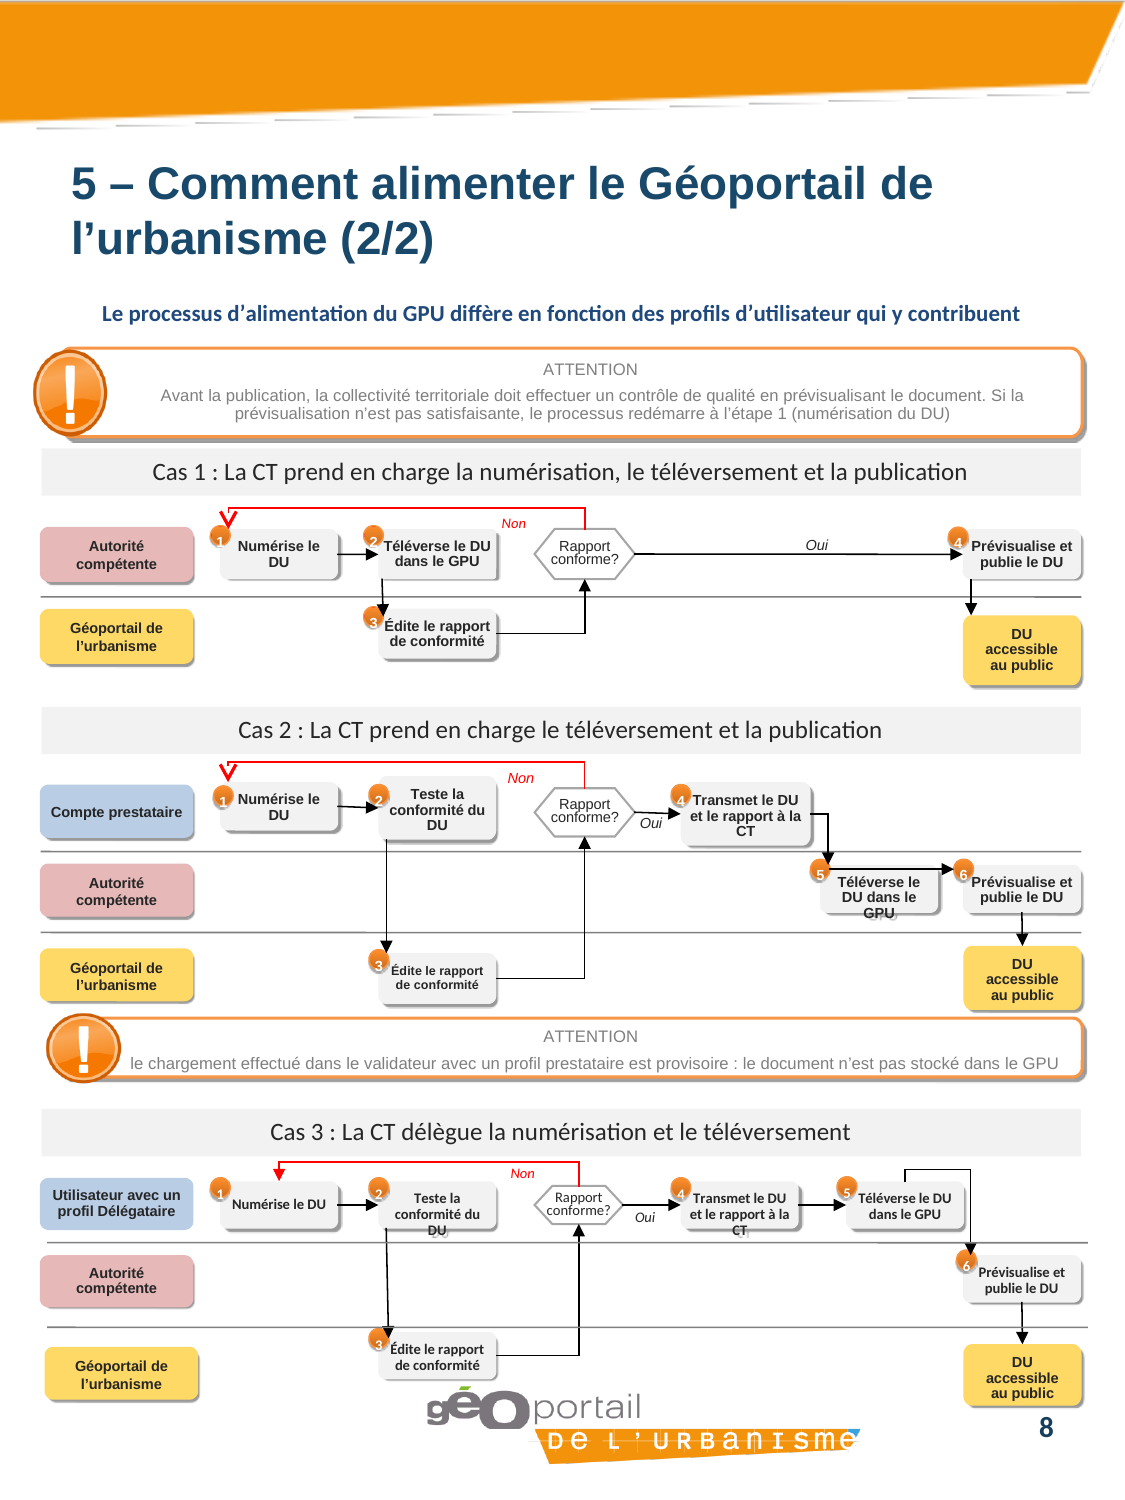

# 5 – Comment alimenter le Géoportail de l’urbanisme (2/2)
Le processus d’alimentation du GPU diffère en fonction des profils d’utilisateur qui y contribuent
ATTENTION
Avant la publication, la collectivité territoriale doit effectuer un contrôle de qualité en prévisualisant le document. Si la prévisualisation n’est pas satisfaisante, le processus redémarre à l’étape 1 (numérisation du DU)
Cas 1 : La CT prend en charge la numérisation, le téléversement et la publication
Non
1
2
Autorité compétente
4
Rapport
conforme?
Numérise le DU
Téléverse le DU dans le GPU
Prévisualise et publie le DU
Oui
3
Édite le rapport de conformité
Géoportail de l’urbanisme
DU accessible au public
Cas 2 : La CT prend en charge le téléversement et la publication
Non
Teste la conformité du DU
Numérise le DU
Transmet le DU et le rapport à la CT
Compte prestataire
2
4
1
Rapport
conforme?
Oui
5
6
Autorité compétente
Téléverse le DU dans le GPU
Prévisualise et publie le DU
DU accessible au public
Géoportail de l’urbanisme
3
Édite le rapport de conformité
ATTENTION
 le chargement effectué dans le validateur avec un profil prestataire est provisoire : le document n’est pas stocké dans le GPU
Cas 3 : La CT délègue la numérisation et le téléversement
Non
5
Utilisateur avec un profil Délégataire
1
2
4
Numérise le DU
Teste la conformité du DU
Transmet le DU et le rapport à la CT
Téléverse le DU dans le GPU
Rapport
conforme?
Oui
6
Autorité compétente
Prévisualise et publie le DU
3
Édite le rapport de conformité
DU accessible au public
Géoportail de l’urbanisme